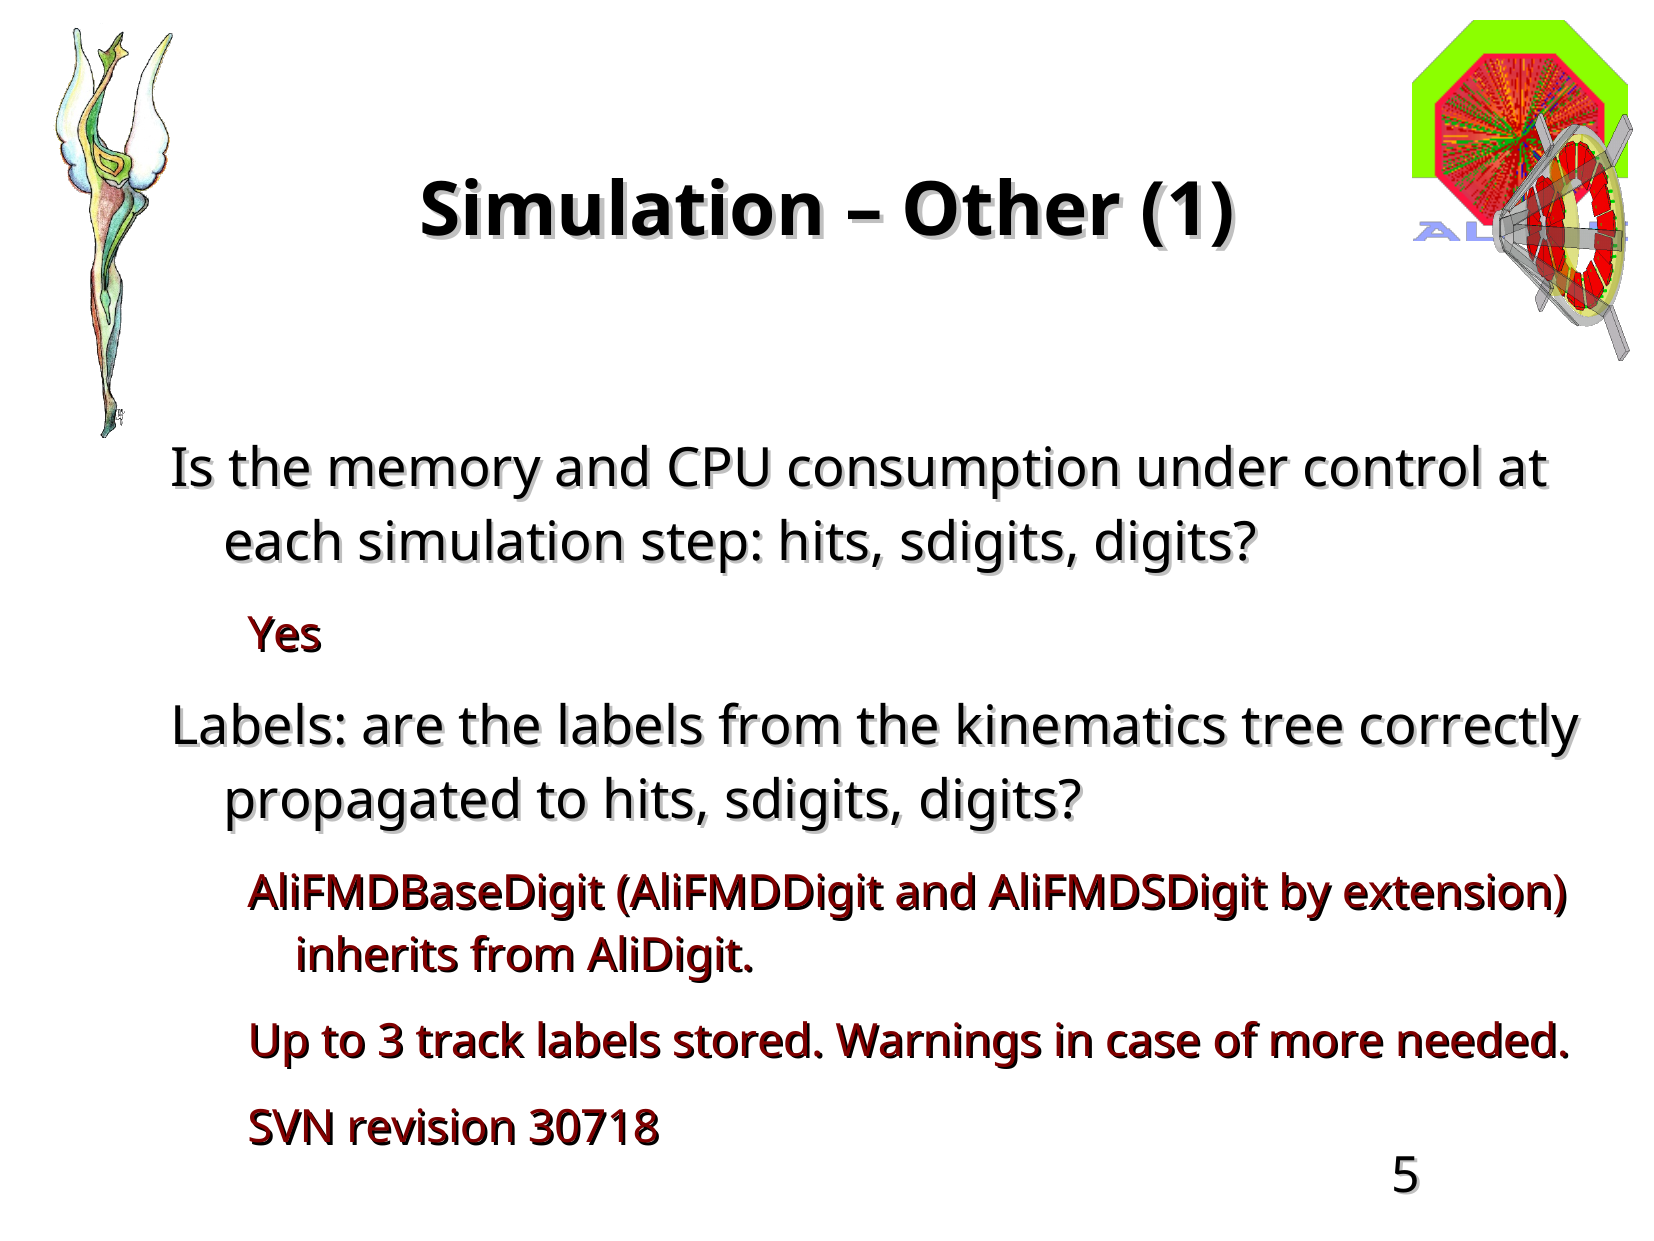

# Simulation – Other (1)
Is the memory and CPU consumption under control at each simulation step: hits, sdigits, digits?
Yes
Labels: are the labels from the kinematics tree correctly propagated to hits, sdigits, digits?
AliFMDBaseDigit (AliFMDDigit and AliFMDSDigit by extension) inherits from AliDigit.
Up to 3 track labels stored. Warnings in case of more needed.
SVN revision 30718